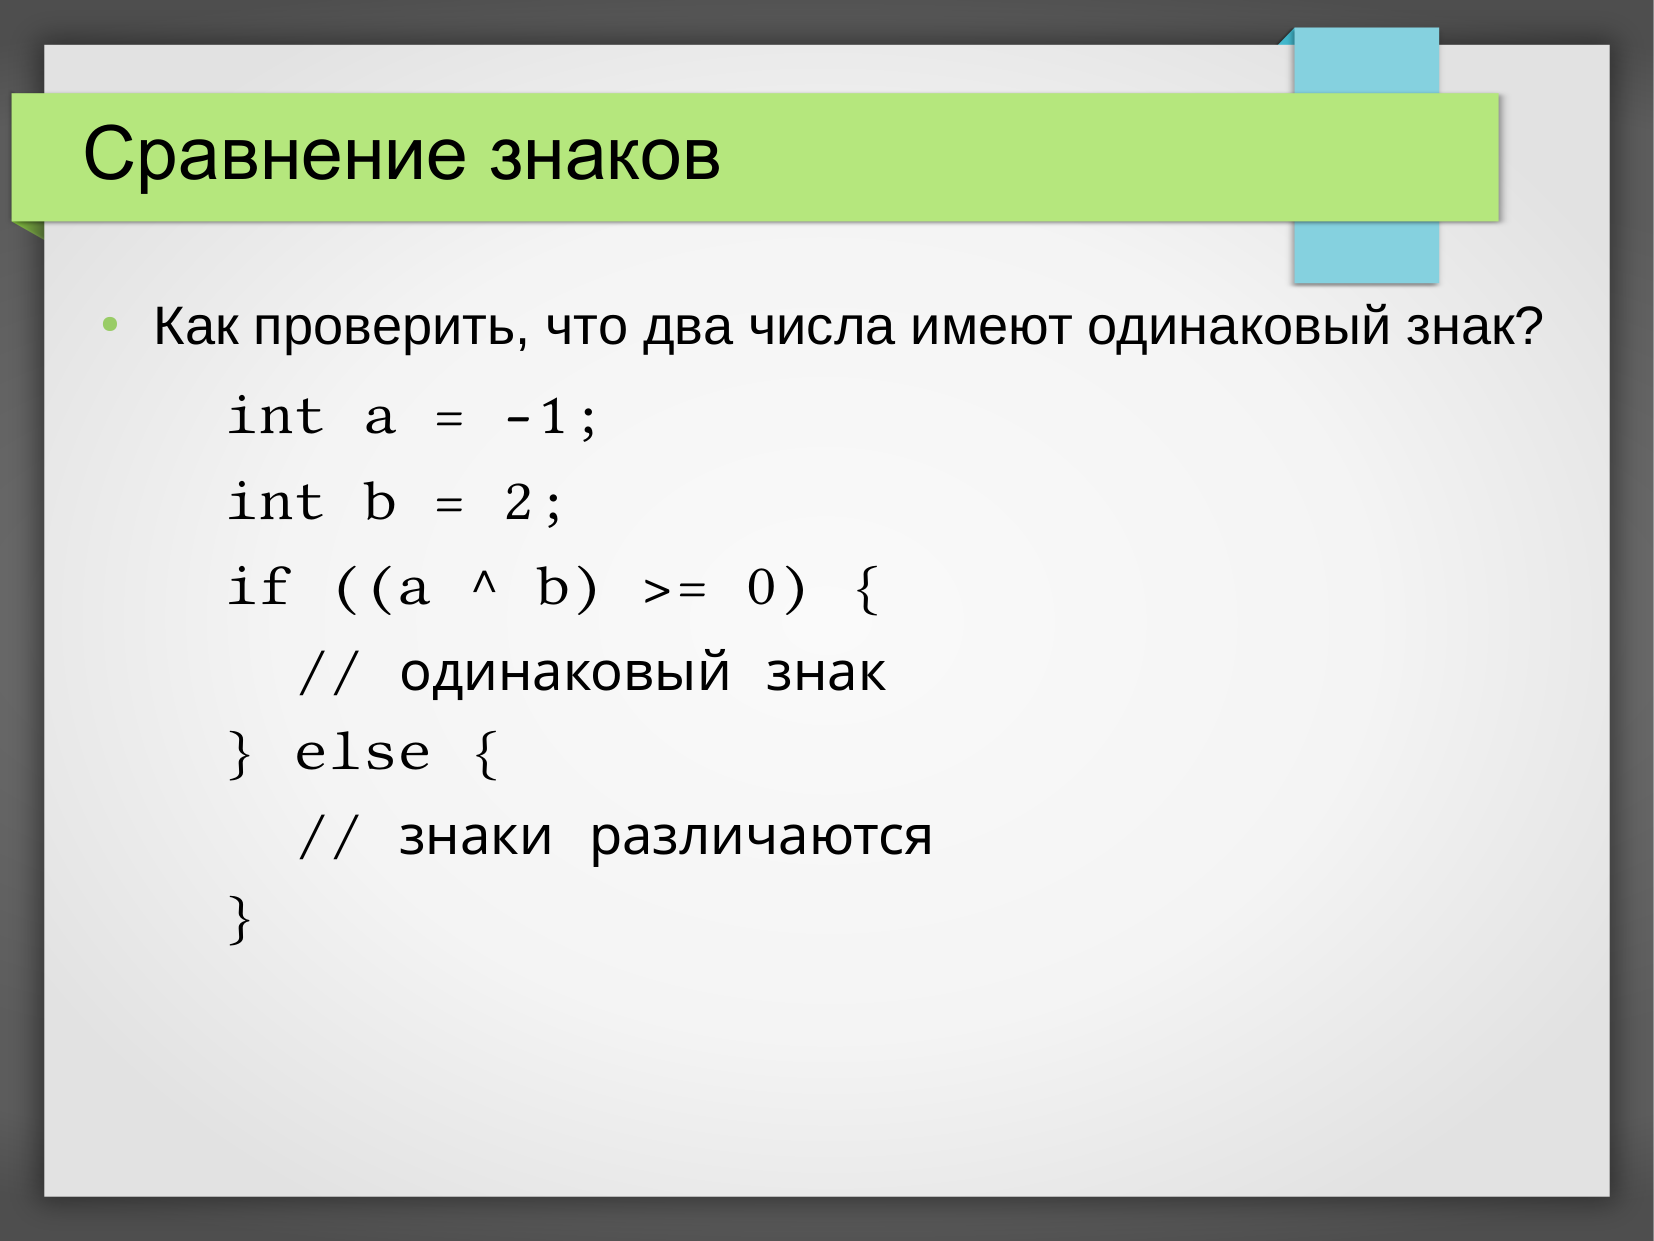

# Сравнение знаков
Как проверить, что два числа имеют одинаковый знак?
int a = -1;
int b = 2;
if ((a ^ b) >= 0) {
// одинаковый знак
} else {
// знаки различаются
}